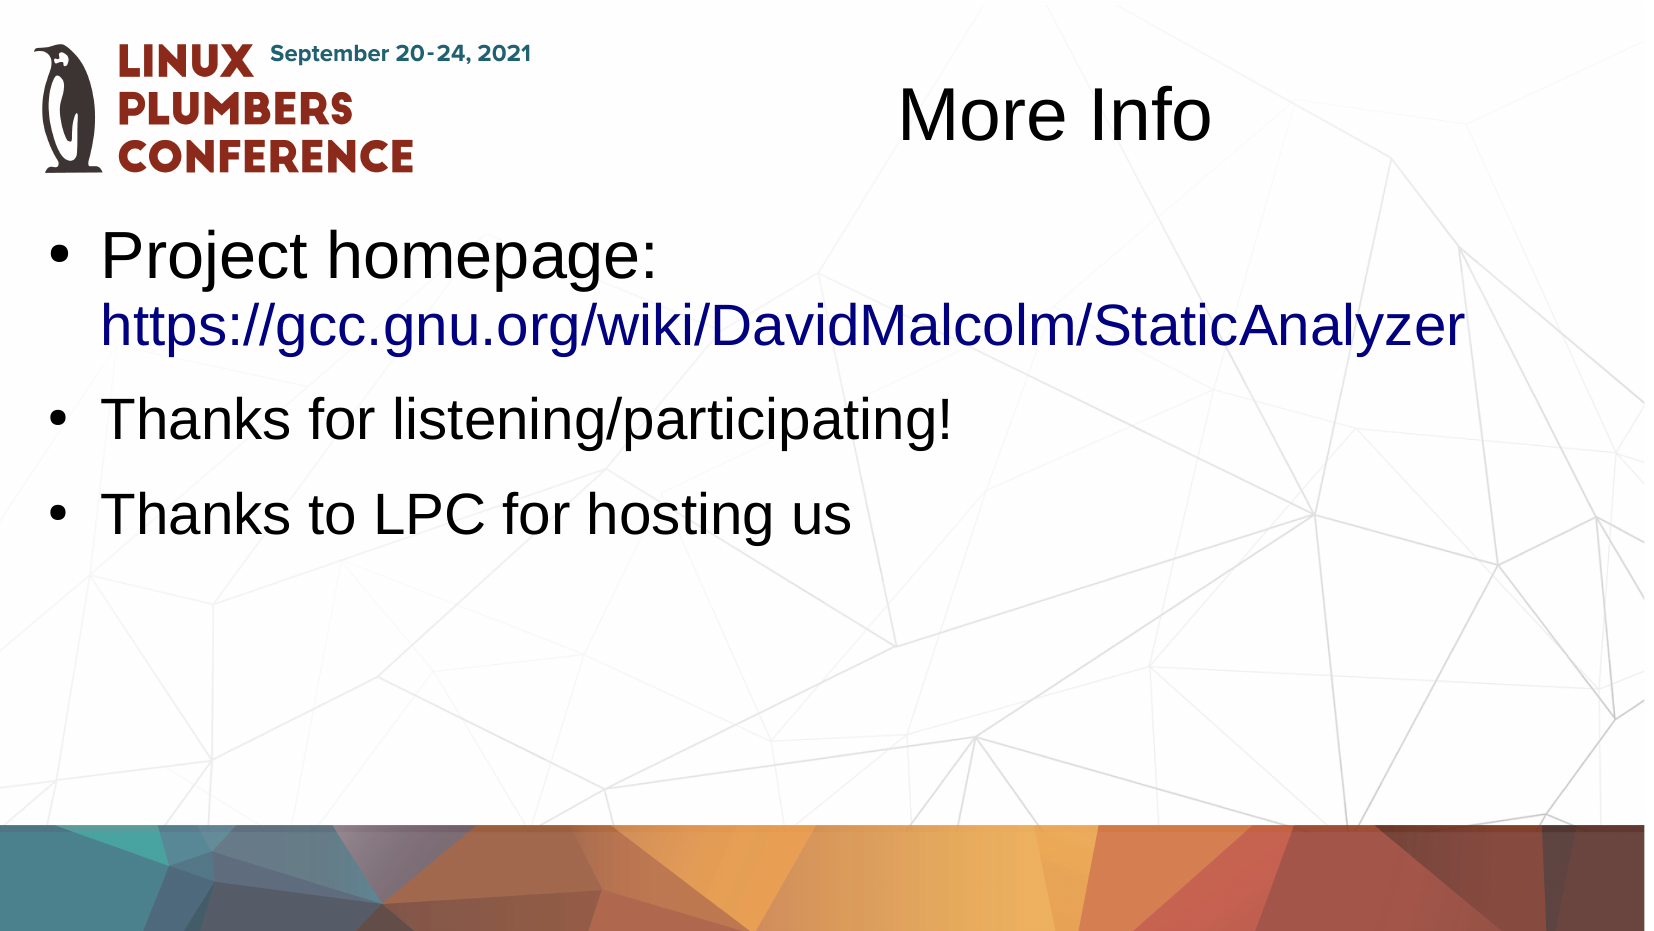

# More Info
Project homepage:https://gcc.gnu.org/wiki/DavidMalcolm/StaticAnalyzer
Thanks for listening/participating!
Thanks to LPC for hosting us